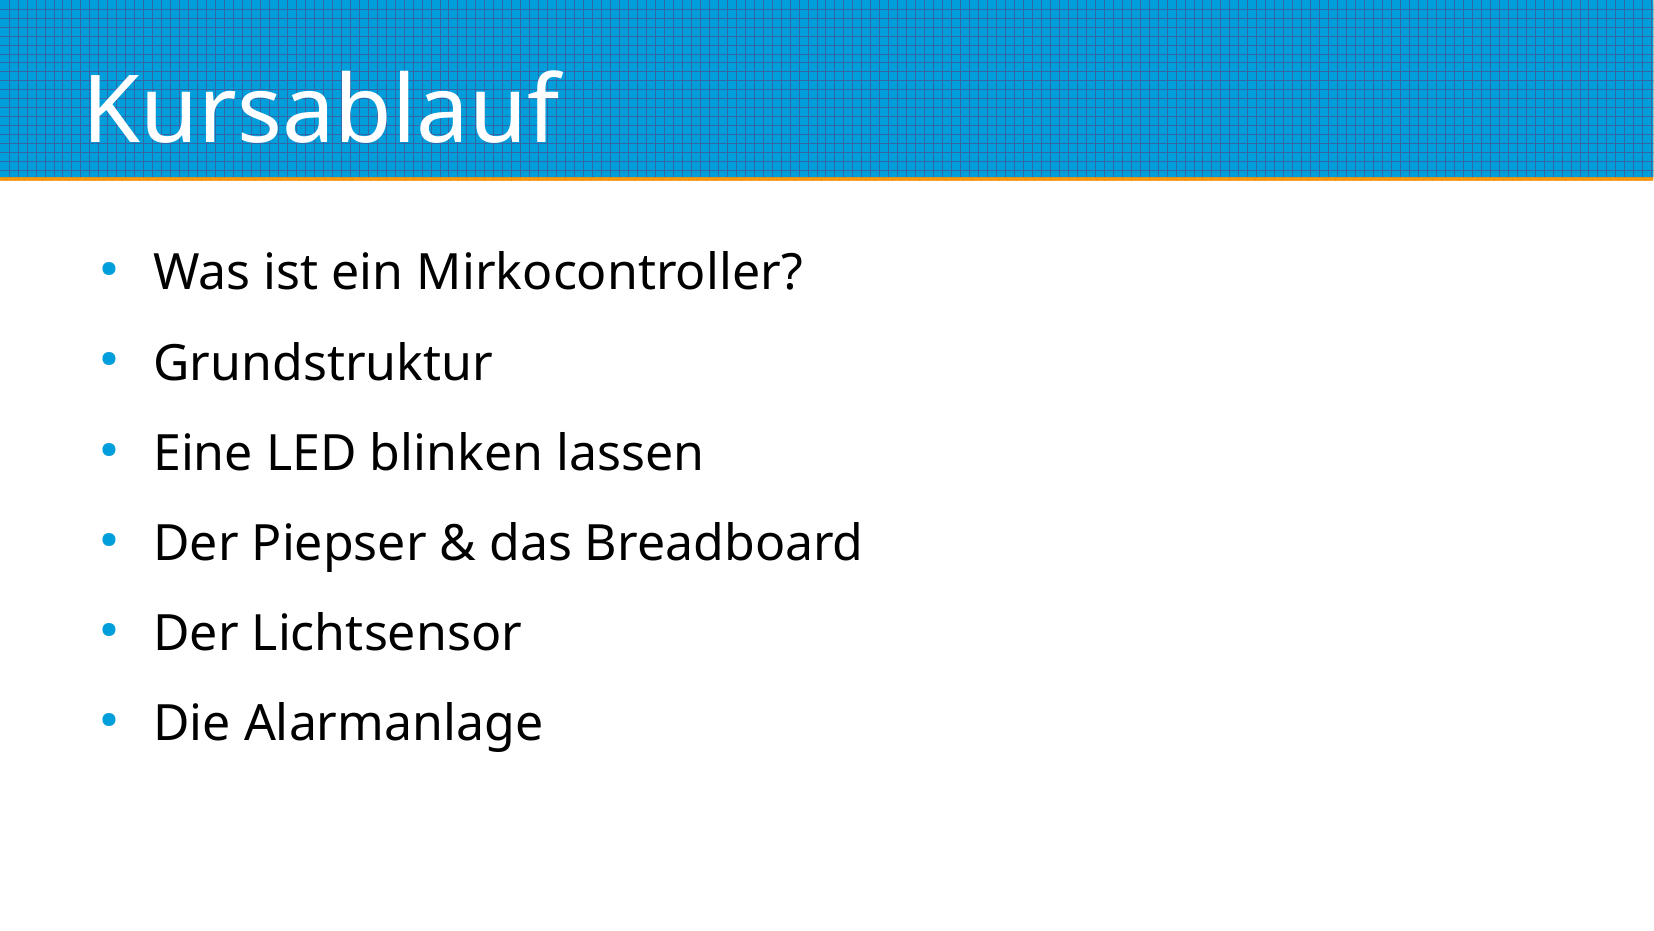

# Kursablauf
Was ist ein Mirkocontroller?
Grundstruktur
Eine LED blinken lassen
Der Piepser & das Breadboard
Der Lichtsensor
Die Alarmanlage